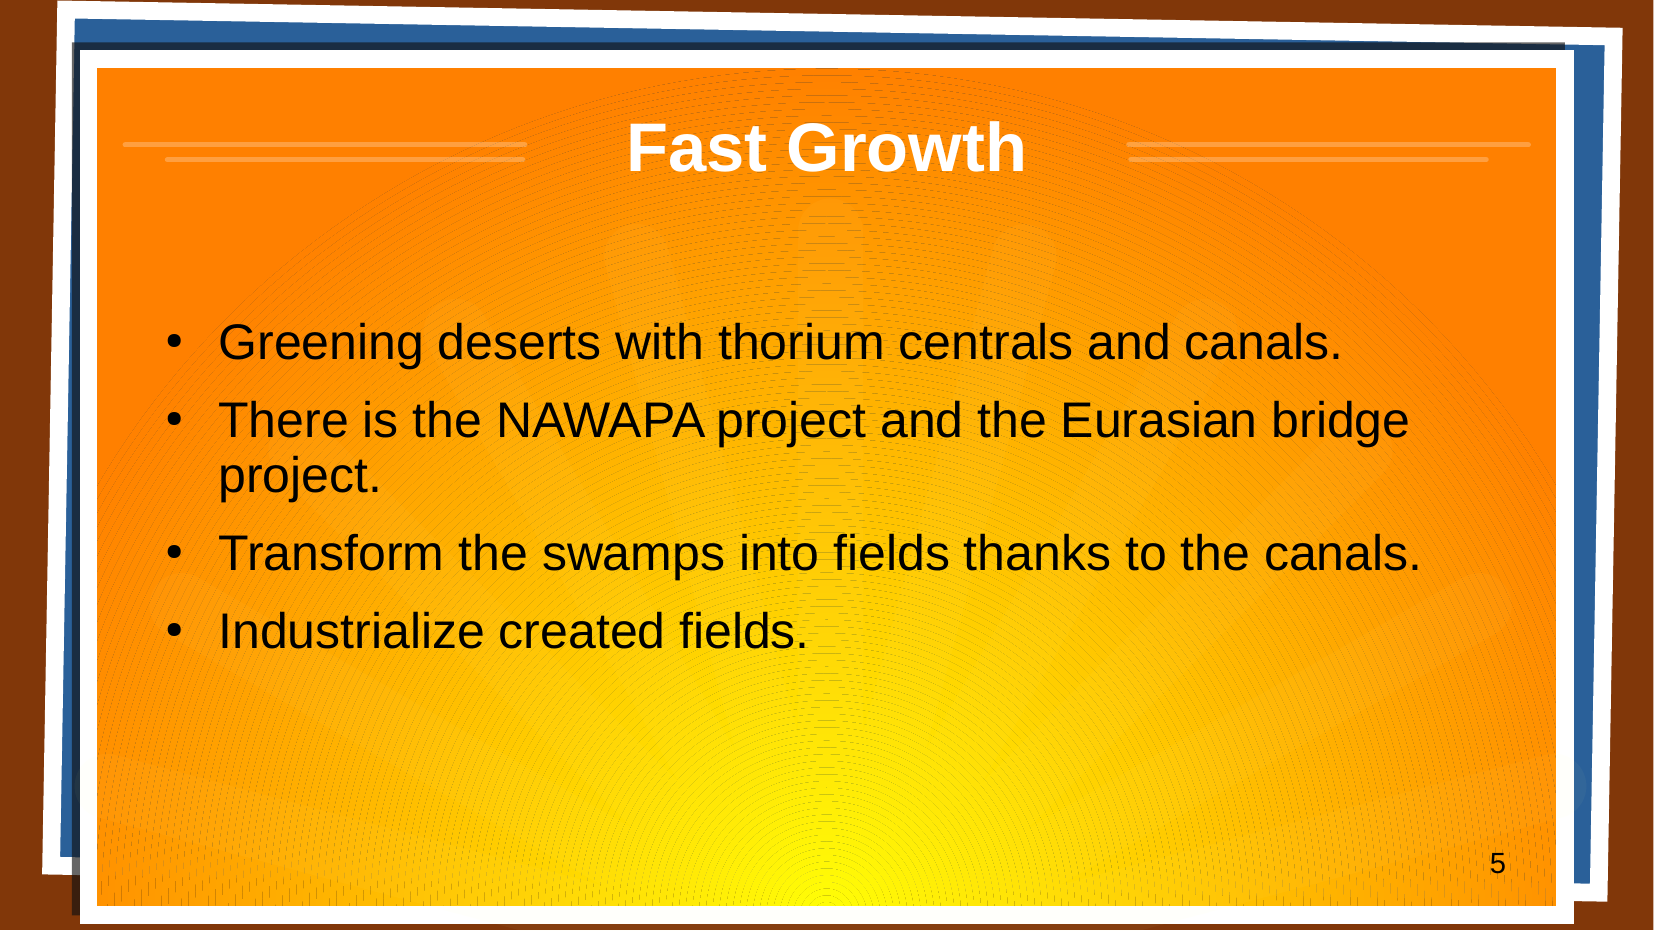

# Fast Growth
Greening deserts with thorium centrals and canals.
There is the NAWAPA project and the Eurasian bridge project.
Transform the swamps into fields thanks to the canals.
Industrialize created fields.
5